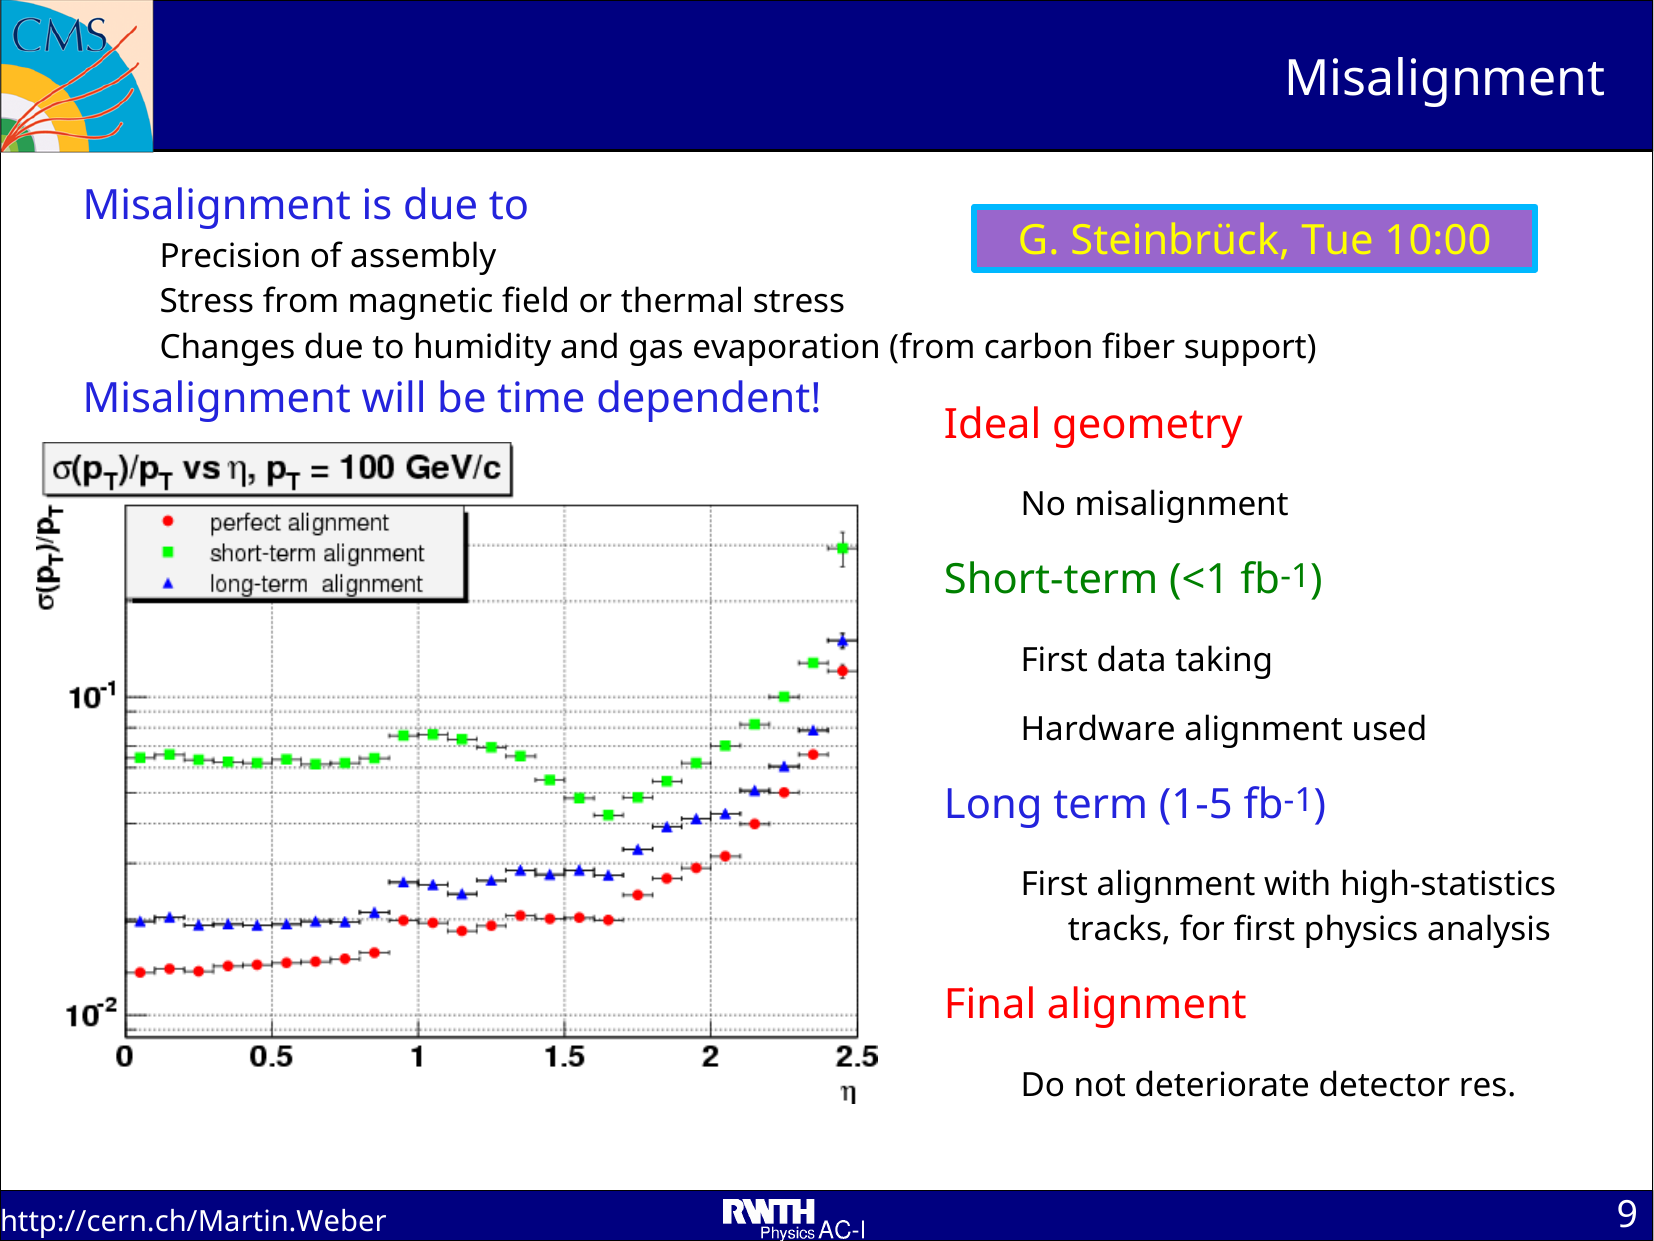

# Misalignment
Misalignment is due to
Precision of assembly
Stress from magnetic field or thermal stress
Changes due to humidity and gas evaporation (from carbon fiber support)
Misalignment will be time dependent!
G. Steinbrück, Tue 10:00
Ideal geometry
No misalignment
Short-term (<1 fb-1)
First data taking
Hardware alignment used
Long term (1-5 fb-1)
First alignment with high-statistics tracks, for first physics analysis
Final alignment
Do not deteriorate detector res.